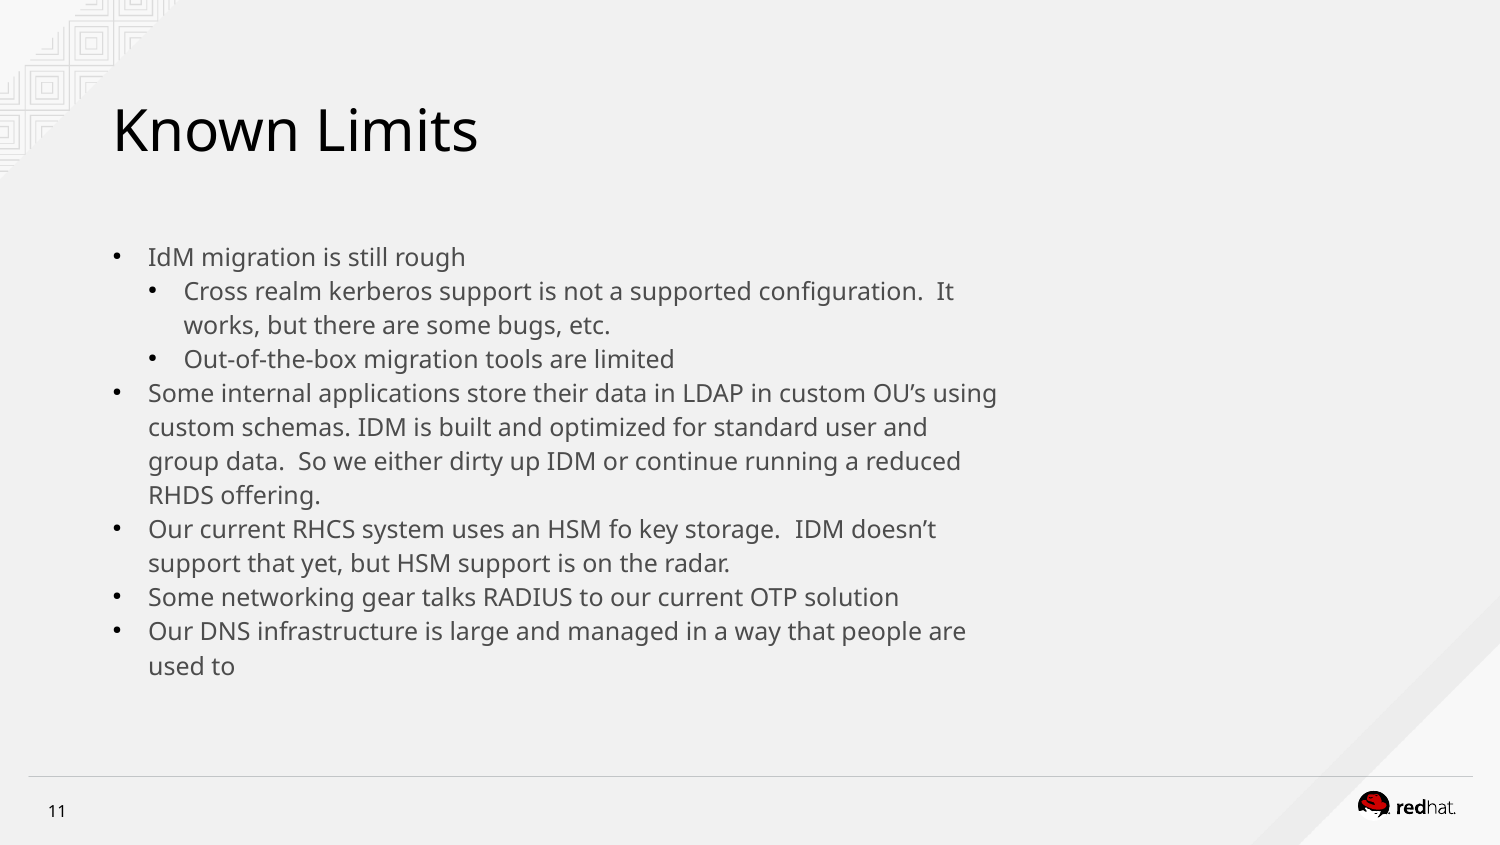

# Known Limits
IdM migration is still rough
Cross realm kerberos support is not a supported configuration. It works, but there are some bugs, etc.
Out-of-the-box migration tools are limited
Some internal applications store their data in LDAP in custom OU’s using custom schemas. IDM is built and optimized for standard user and group data. So we either dirty up IDM or continue running a reduced RHDS offering.
Our current RHCS system uses an HSM fo key storage. IDM doesn’t support that yet, but HSM support is on the radar.
Some networking gear talks RADIUS to our current OTP solution
Our DNS infrastructure is large and managed in a way that people are used to
11